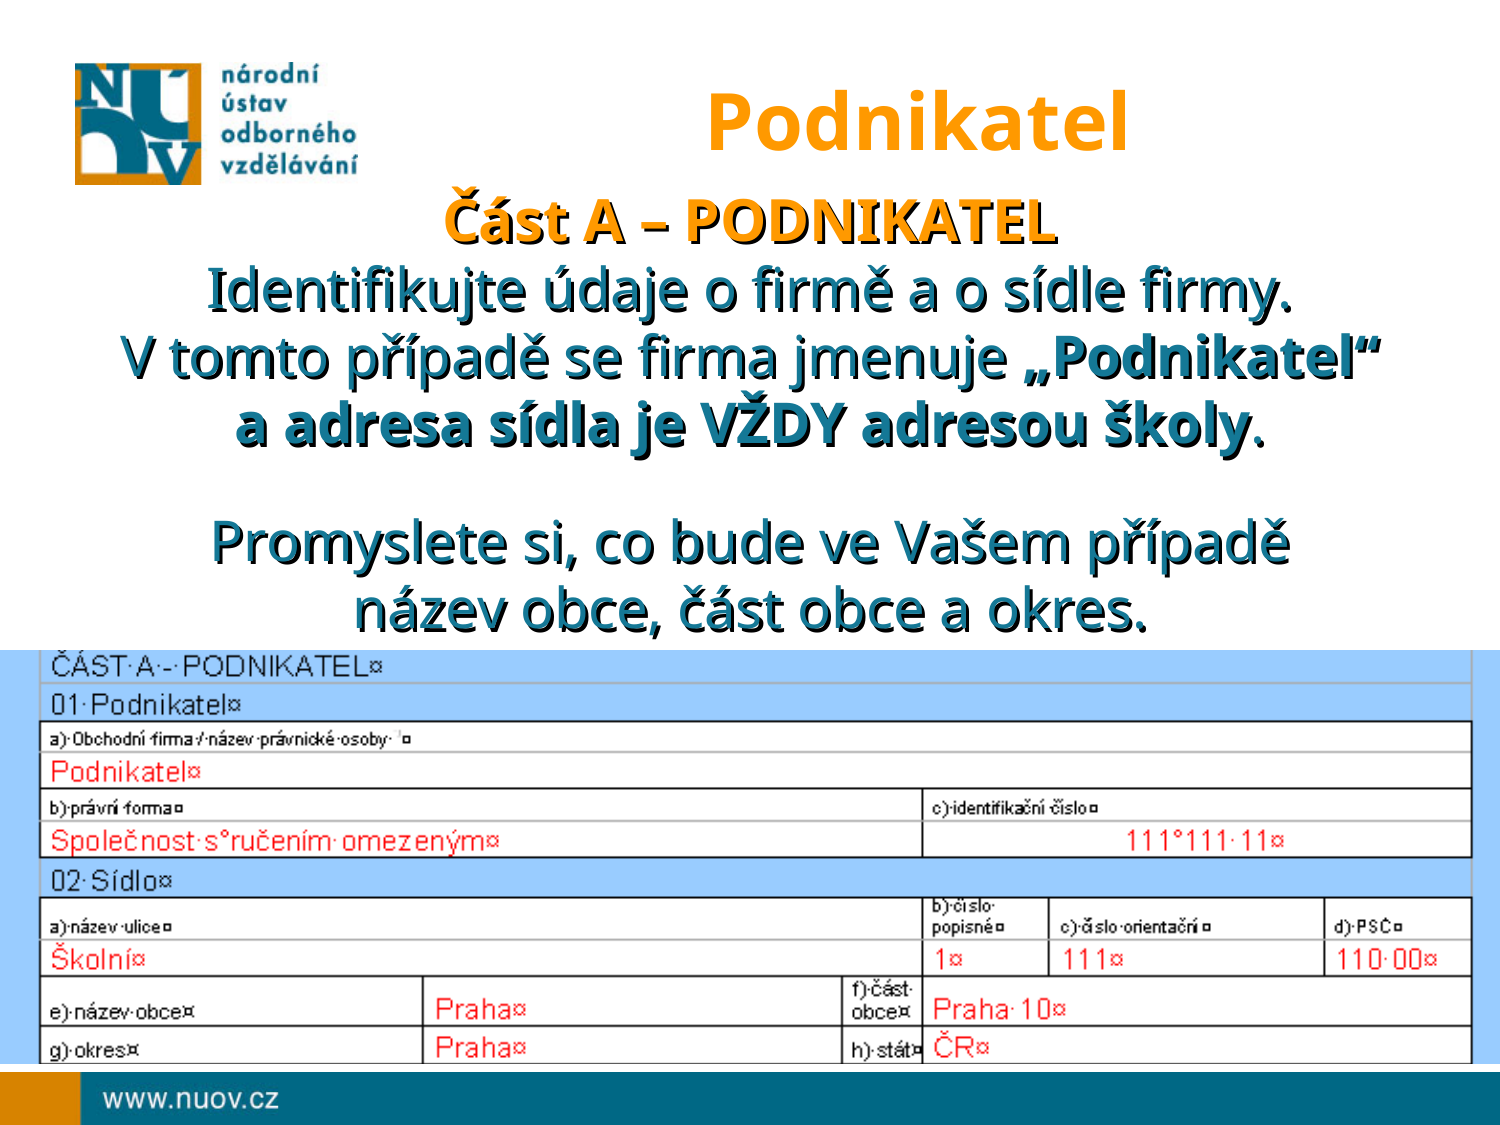

# Podnikatel
Část A – PODNIKATEL
Identifikujte údaje o firmě a o sídle firmy.
V tomto případě se firma jmenuje „Podnikatel“
a adresa sídla je VŽDY adresou školy.
Promyslete si, co bude ve Vašem případě
název obce, část obce a okres.